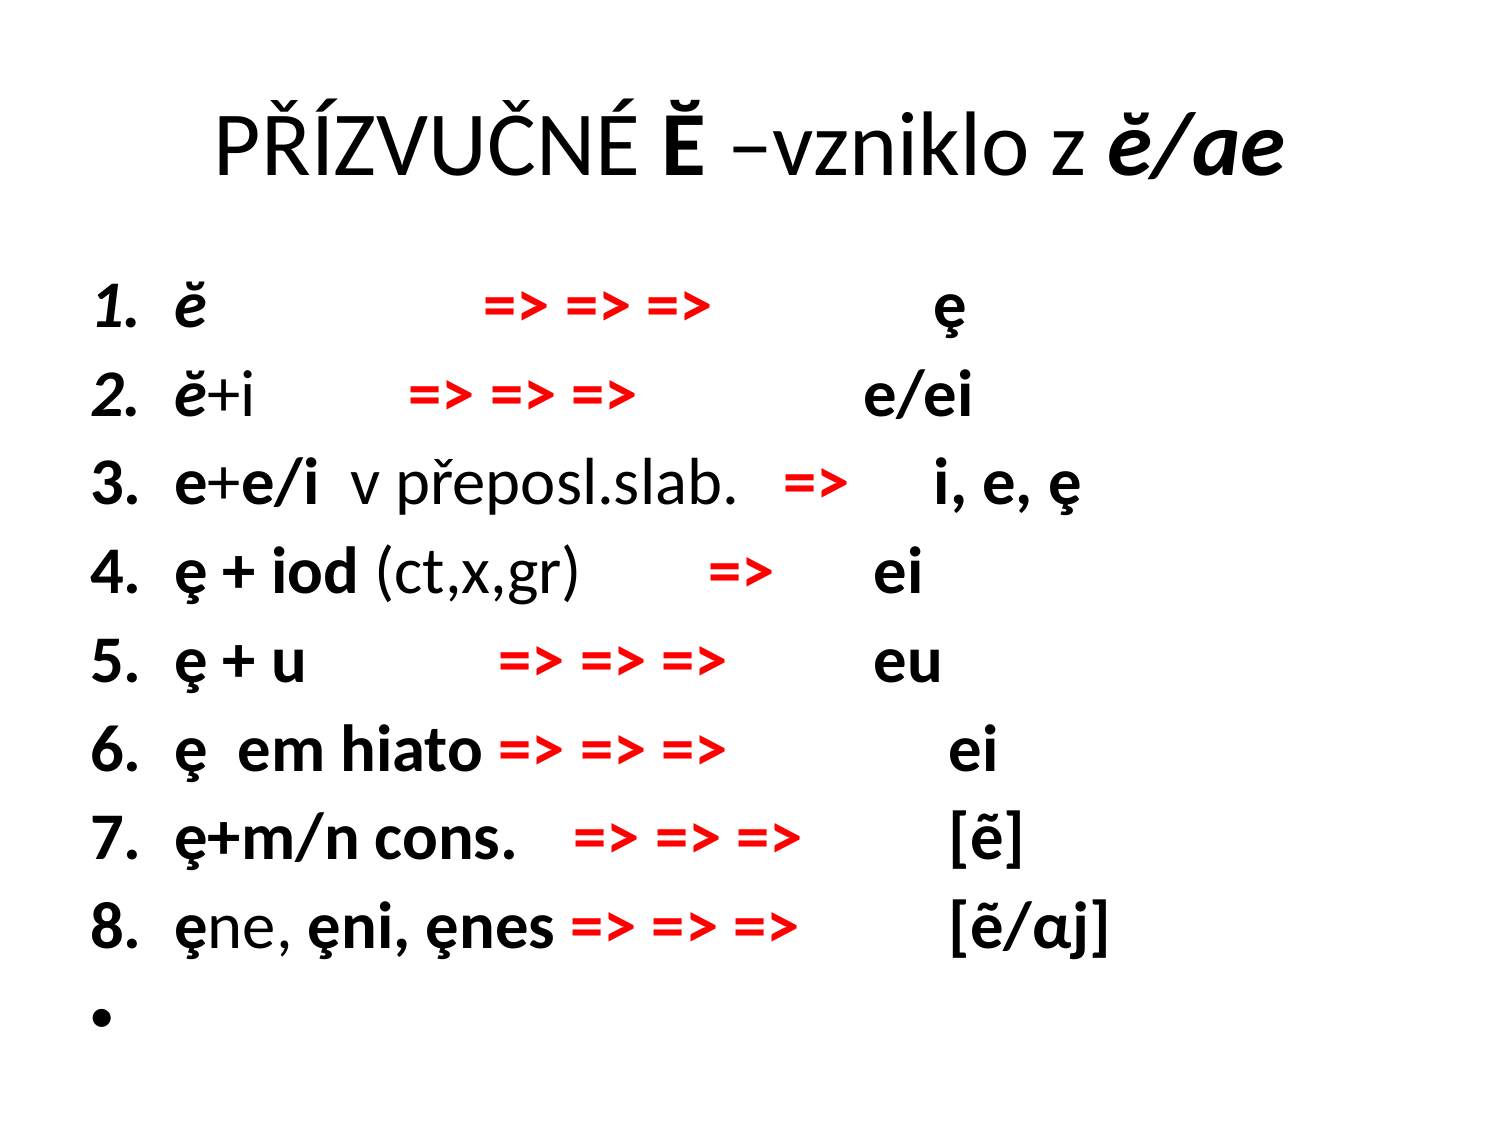

# PŘÍZVUČNÉ Ĕ –vzniklo z ĕ/ae
ĕ 			=> => => 	ȩ
ĕ+i 		=> => => e/ei
e+e/i v přeposl.slab. 	=> 	i, e, ȩ
ȩ + iod (ct,x,gr) 		=> 	 ei
ȩ + u 		 => => => 		 eu
ȩ em hiato	 => => => 	 ei
ȩ+m/n cons. 	 => => => 		 [ẽ]
ȩne, ȩni, ȩnes => => => 		 [ẽ/αj]